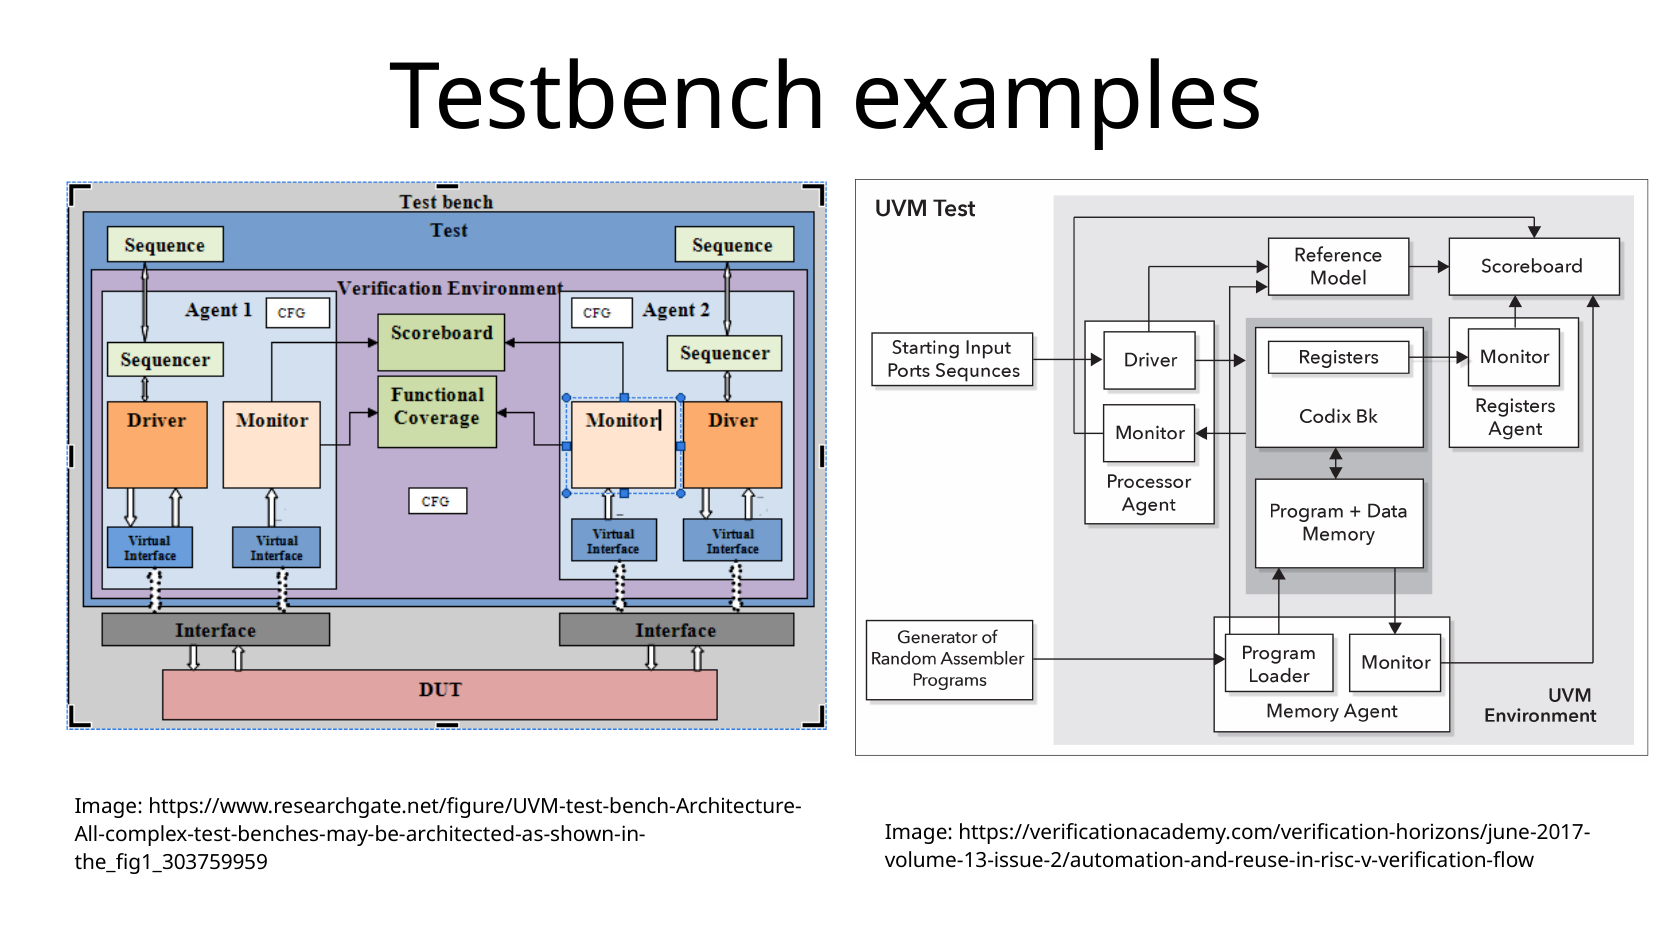

# Testbench examples
Image: https://www.researchgate.net/figure/UVM-test-bench-Architecture-All-complex-test-benches-may-be-architected-as-shown-in-the_fig1_303759959
Image: https://verificationacademy.com/verification-horizons/june-2017-volume-13-issue-2/automation-and-reuse-in-risc-v-verification-flow